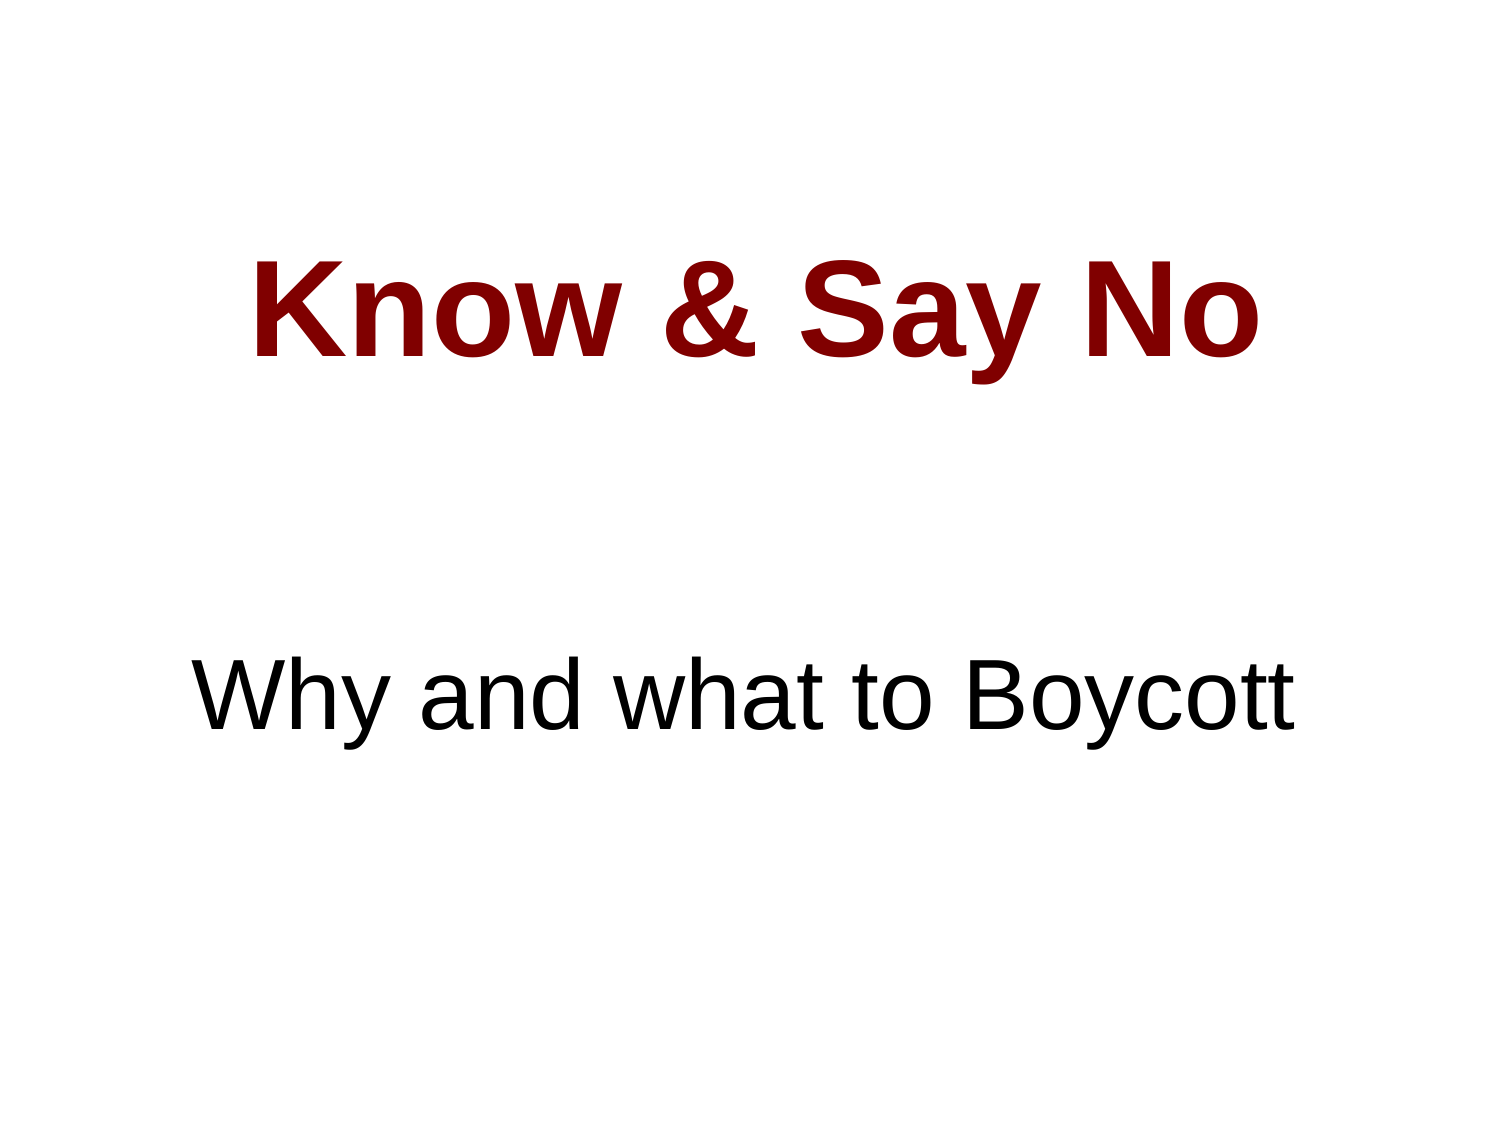

Know & Say No
Why and what to Boycott